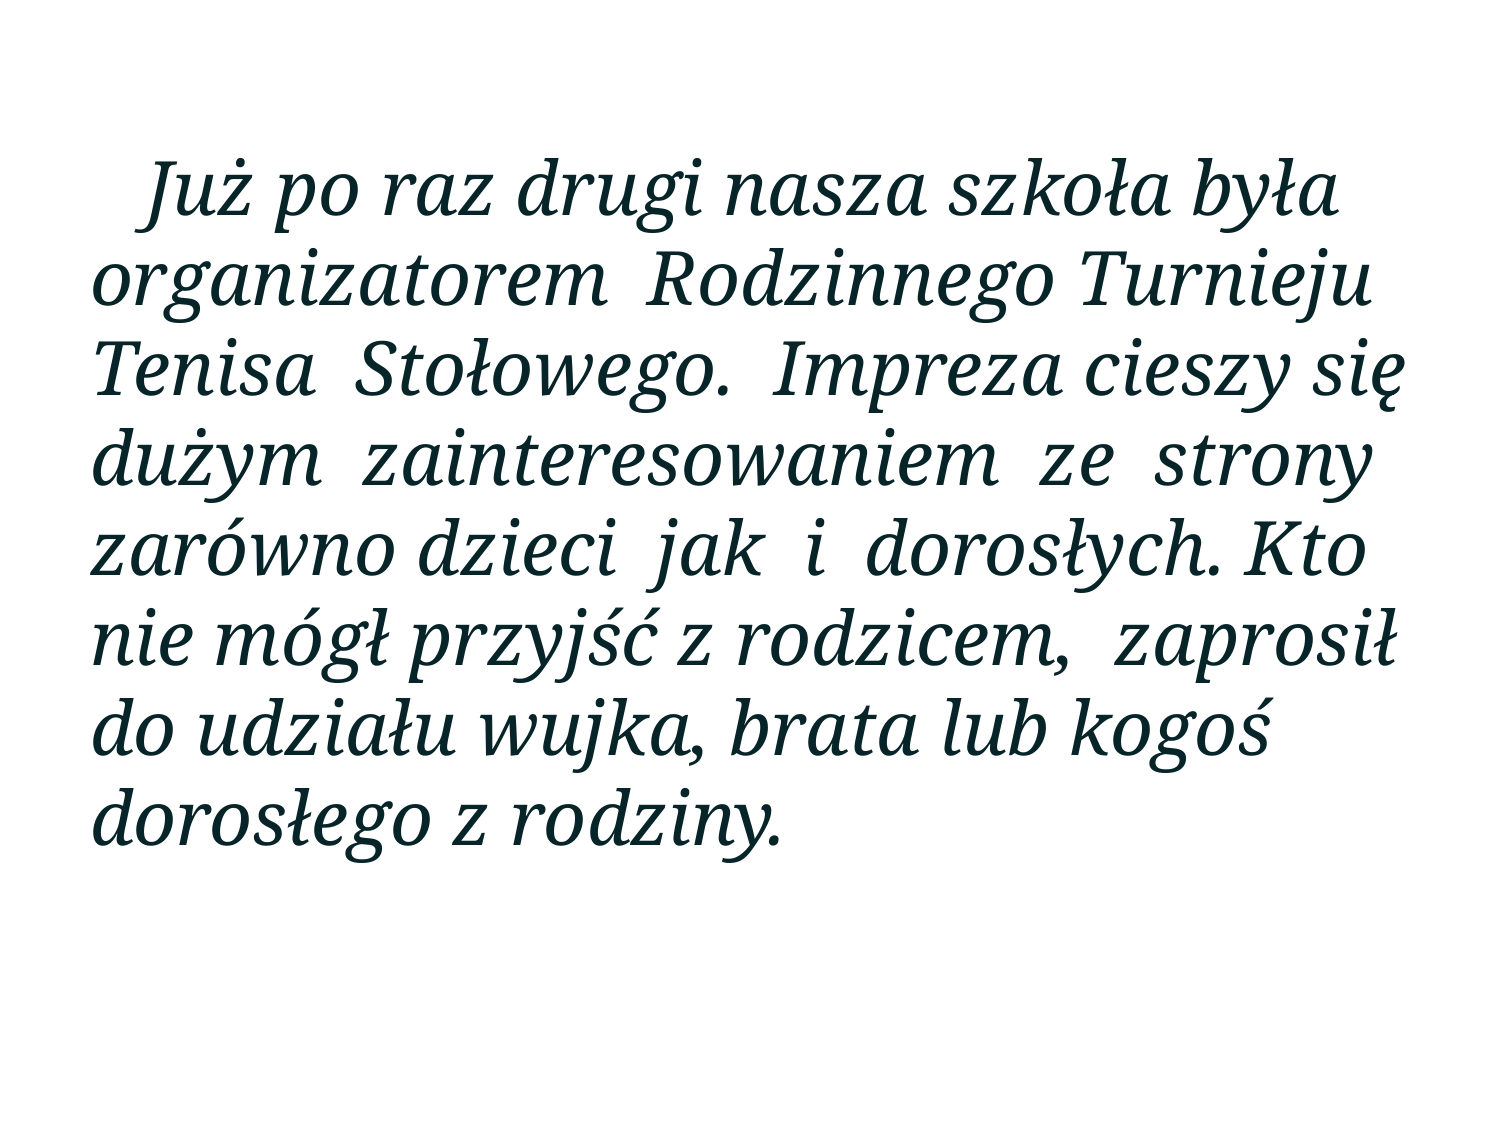

#
 Już po raz drugi nasza szkoła była organizatorem Rodzinnego Turnieju Tenisa Stołowego. Impreza cieszy się dużym zainteresowaniem ze strony zarówno dzieci jak i dorosłych. Kto nie mógł przyjść z rodzicem, zaprosił do udziału wujka, brata lub kogoś dorosłego z rodziny.